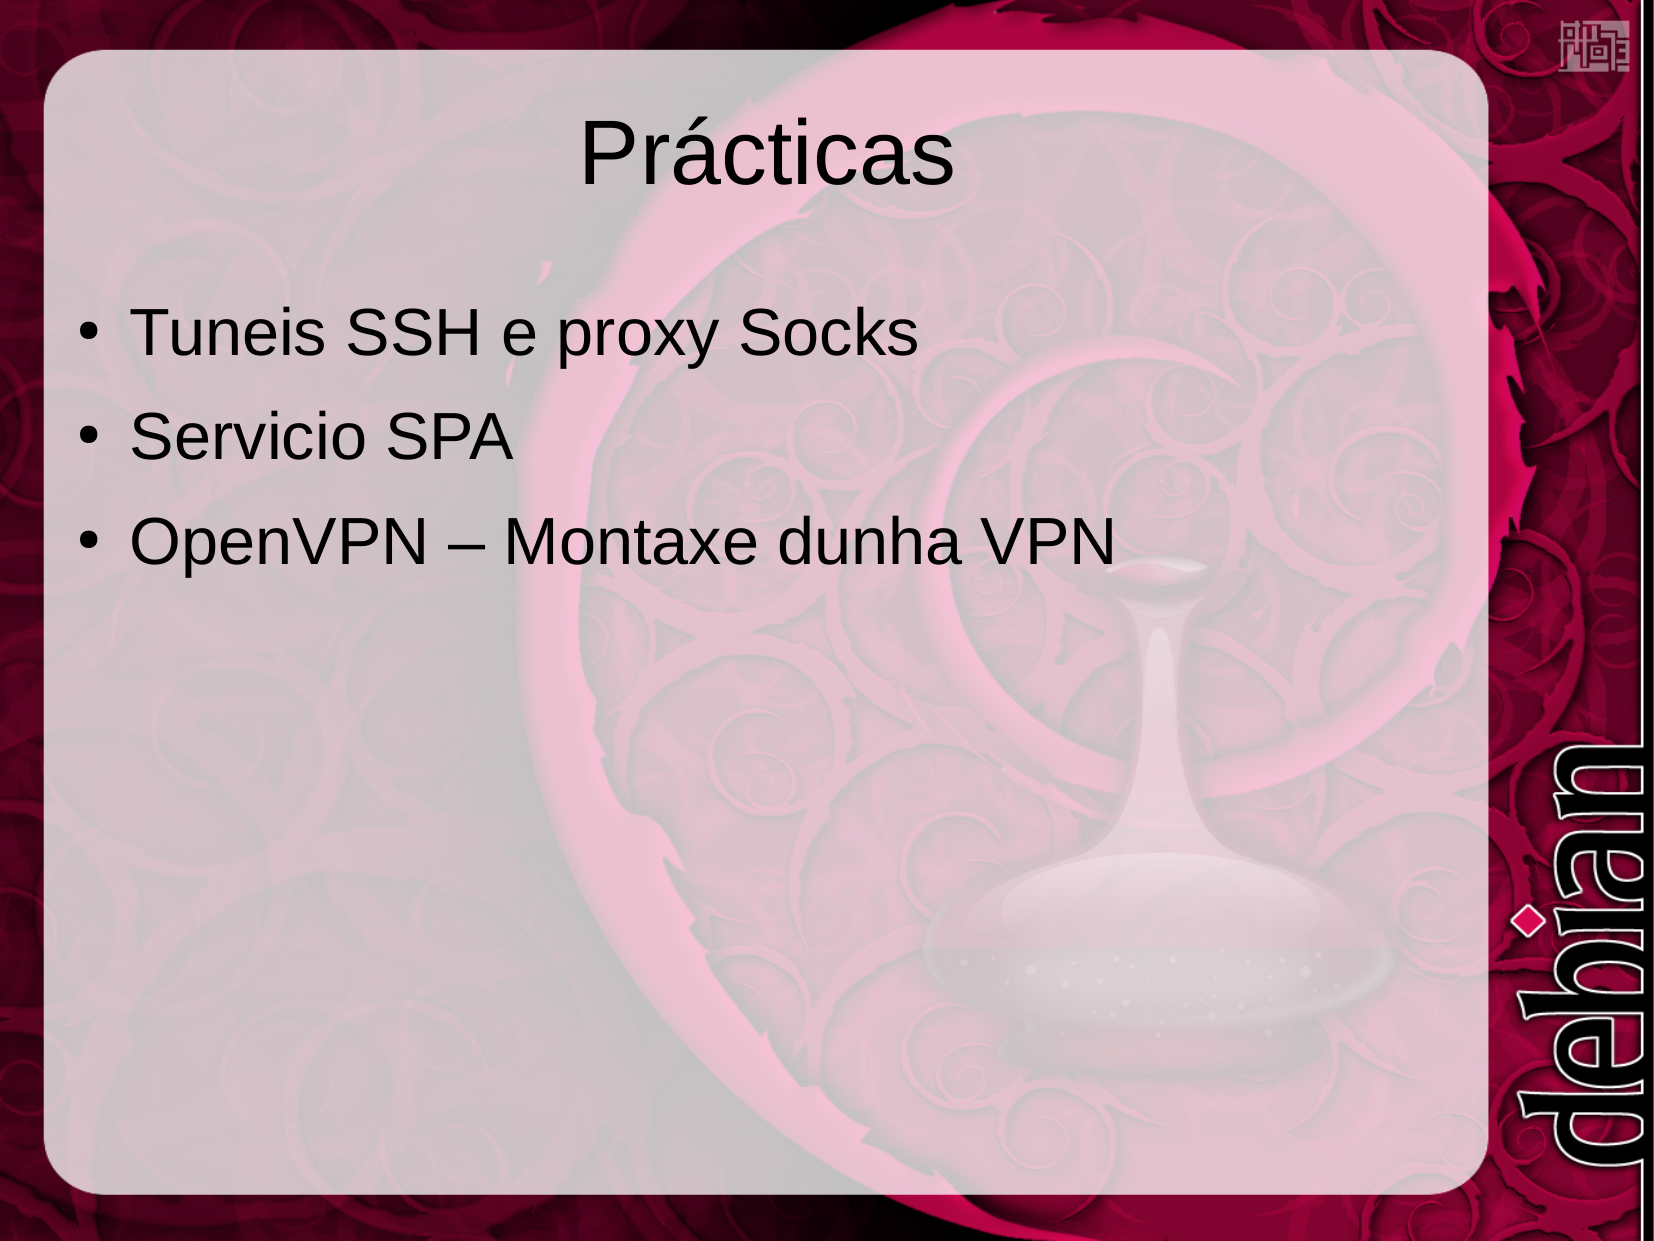

# Prácticas
Tuneis SSH e proxy Socks
Servicio SPA
OpenVPN – Montaxe dunha VPN